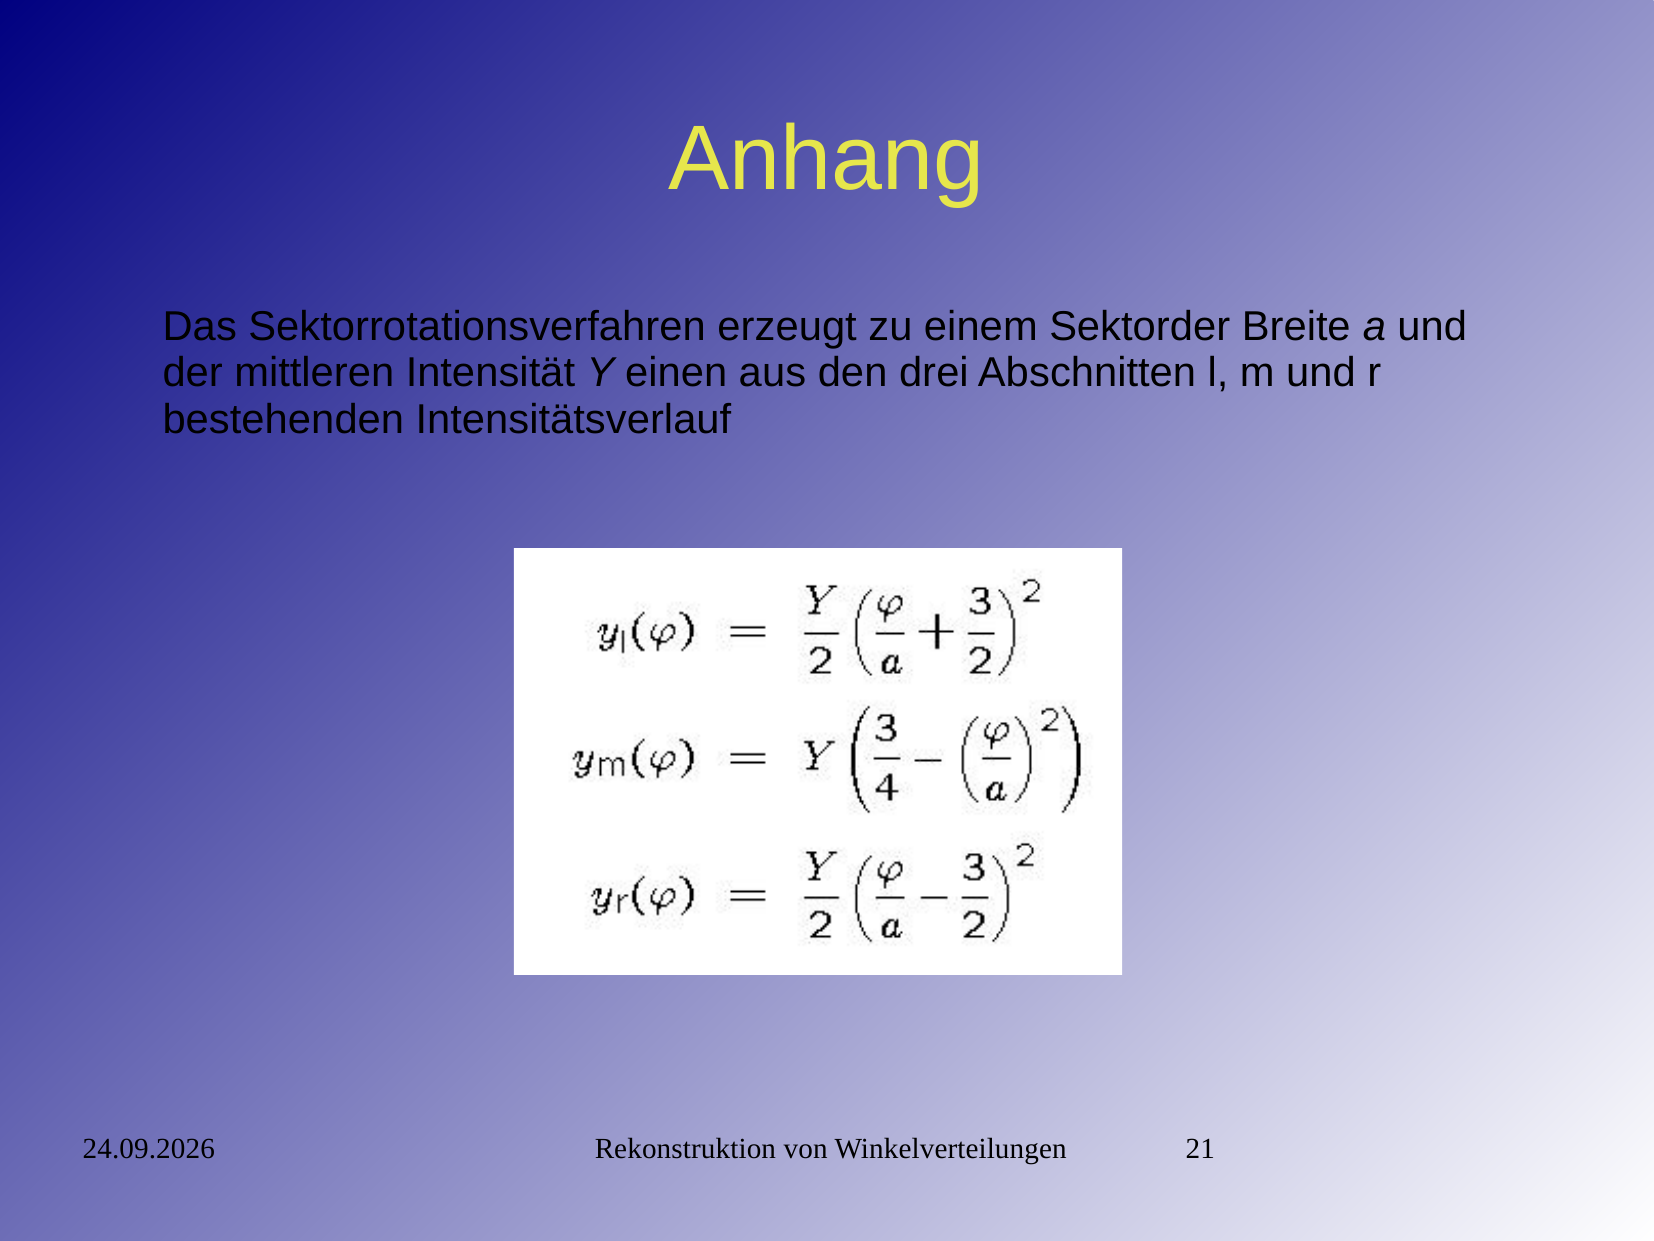

# Anhang
Das Sektorrotationsverfahren erzeugt zu einem Sektorder Breite a und der mittleren Intensität Y einen aus den drei Abschnitten l, m und r bestehenden Intensitätsverlauf
 Rekonstruktion von Winkelverteilungen